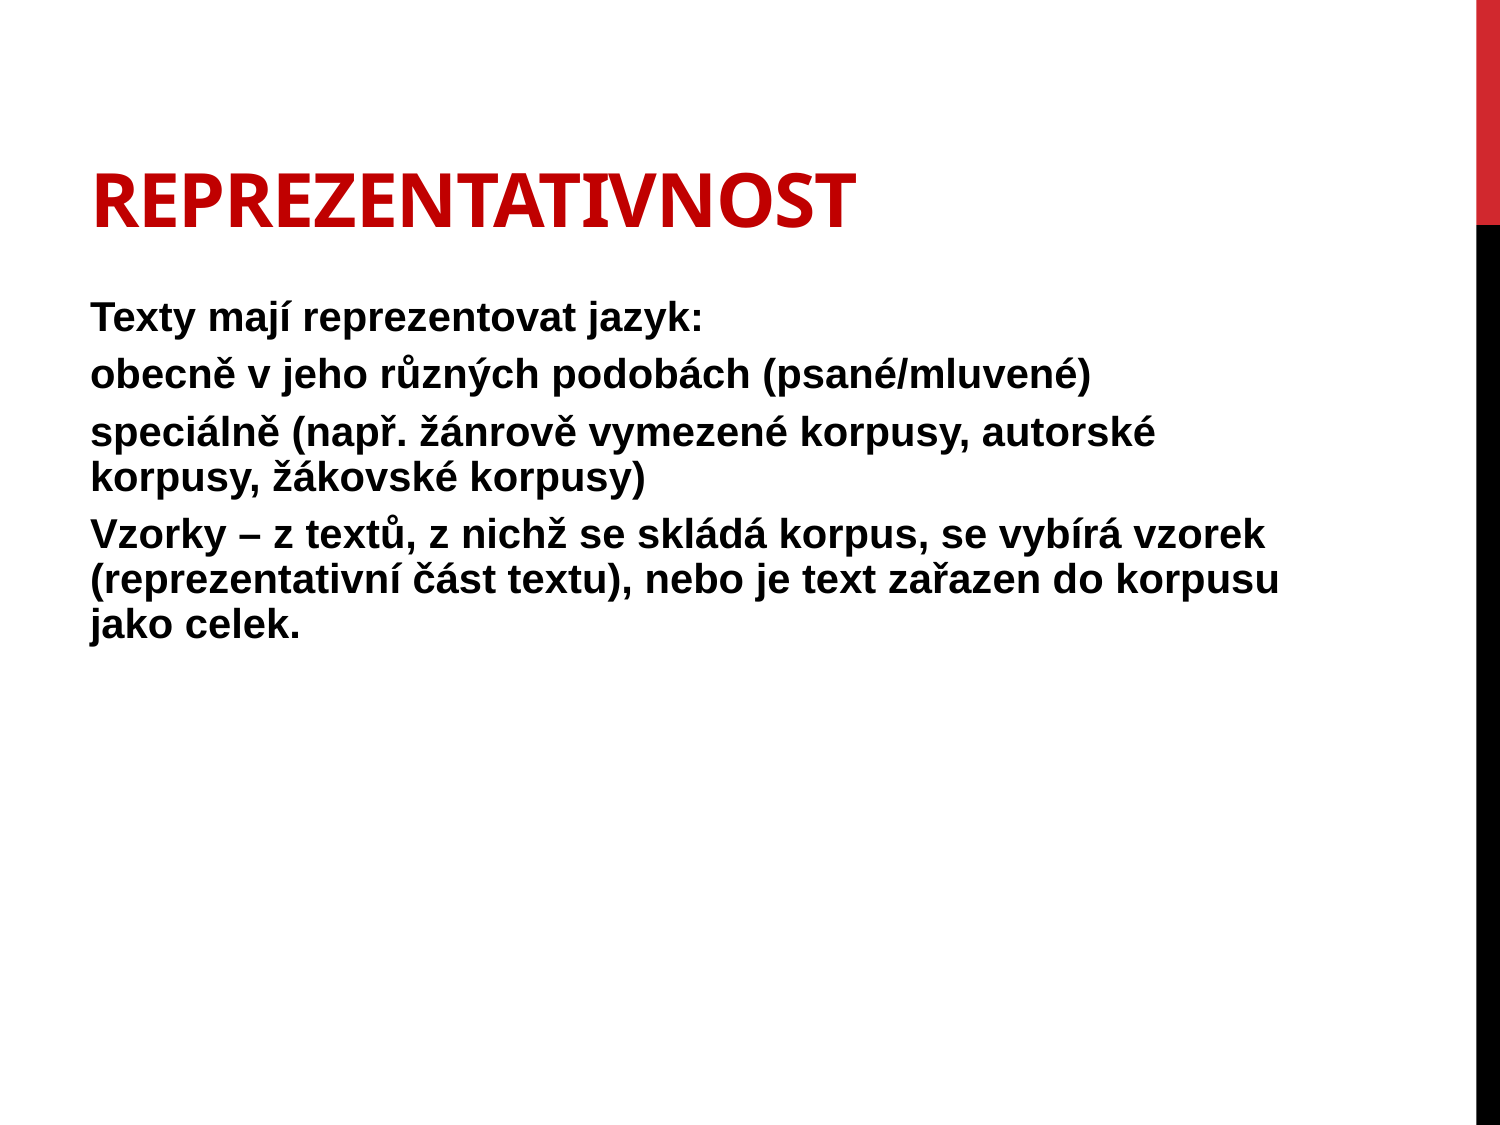

# REPREZENTATIVNOST
Texty mají reprezentovat jazyk:
obecně v jeho různých podobách (psané/mluvené)
speciálně (např. žánrově vymezené korpusy, autorské korpusy, žákovské korpusy)
Vzorky – z textů, z nichž se skládá korpus, se vybírá vzorek (reprezentativní část textu), nebo je text zařazen do korpusu jako celek.